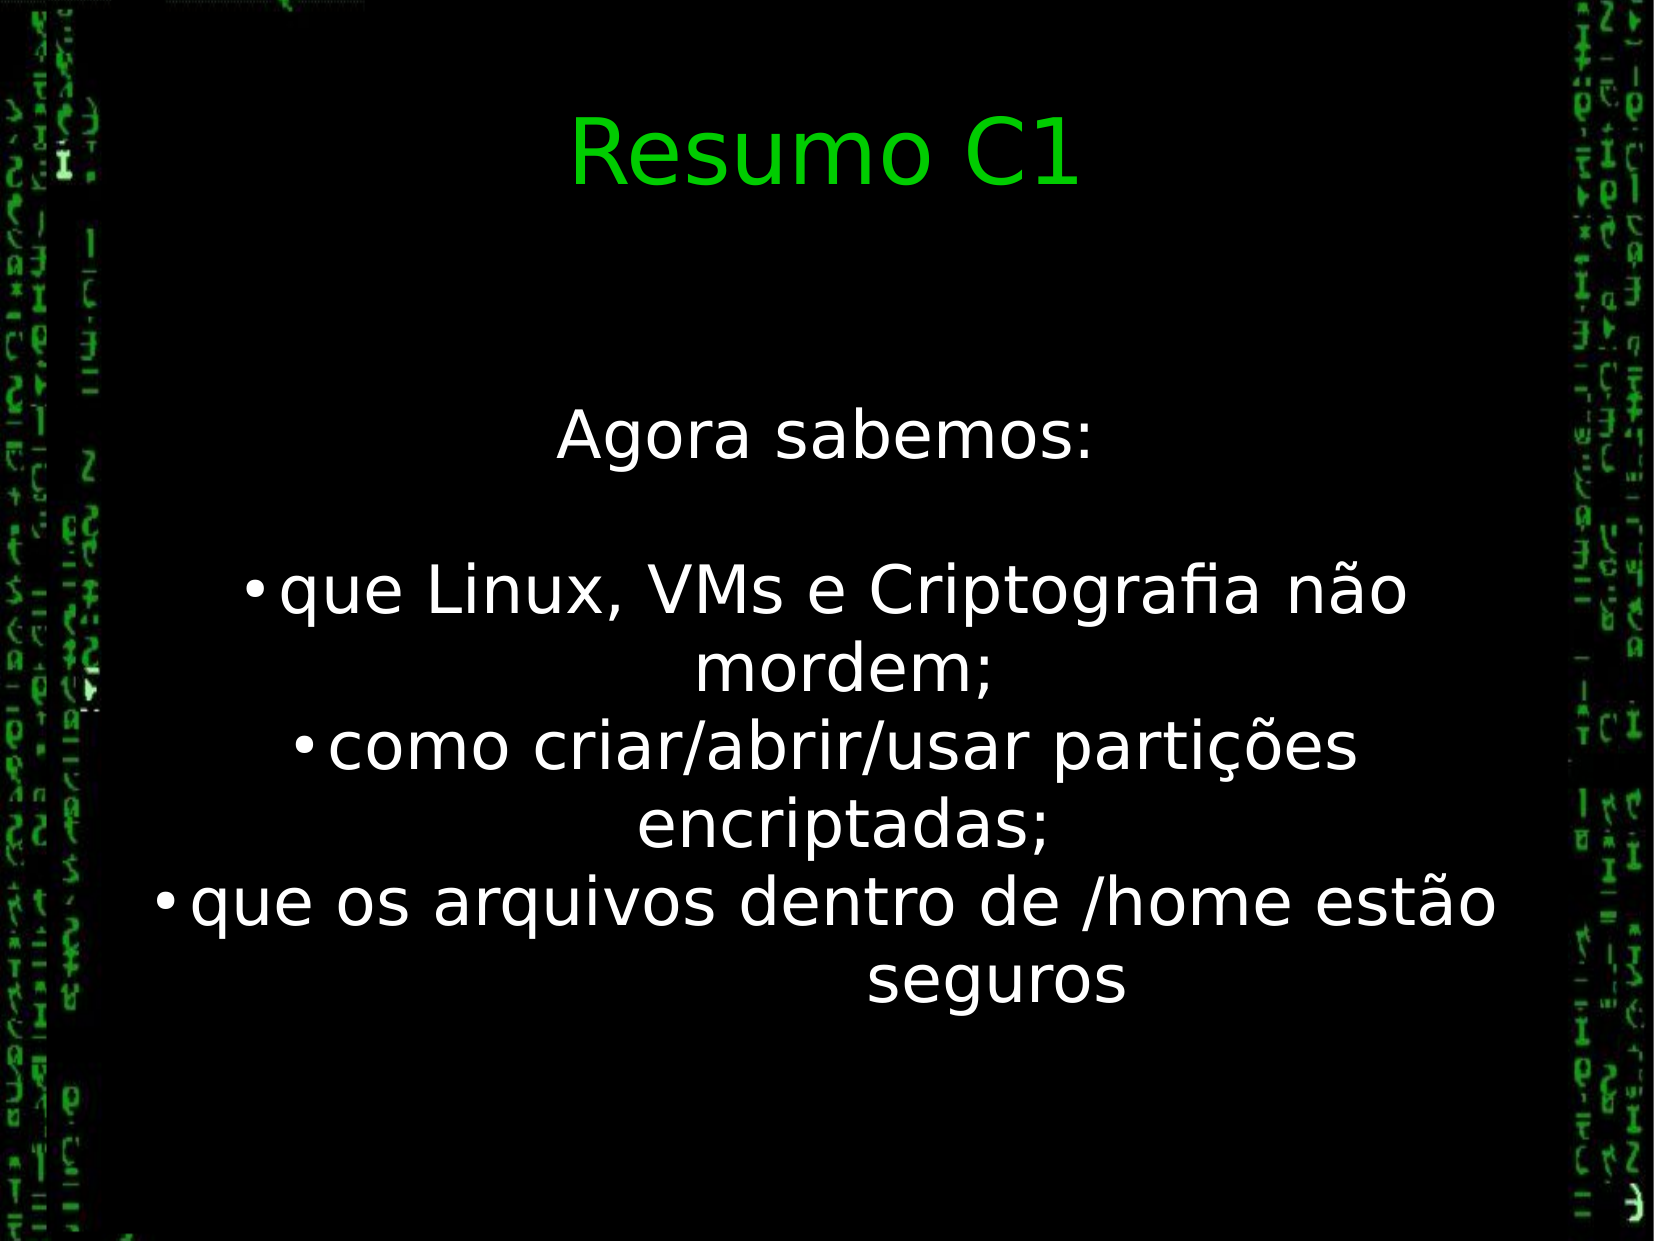

# Resumo C1
Agora sabemos:
que Linux, VMs e Criptografia não mordem;
como criar/abrir/usar partições encriptadas;
que os arquivos dentro de /home estão menos inseguros